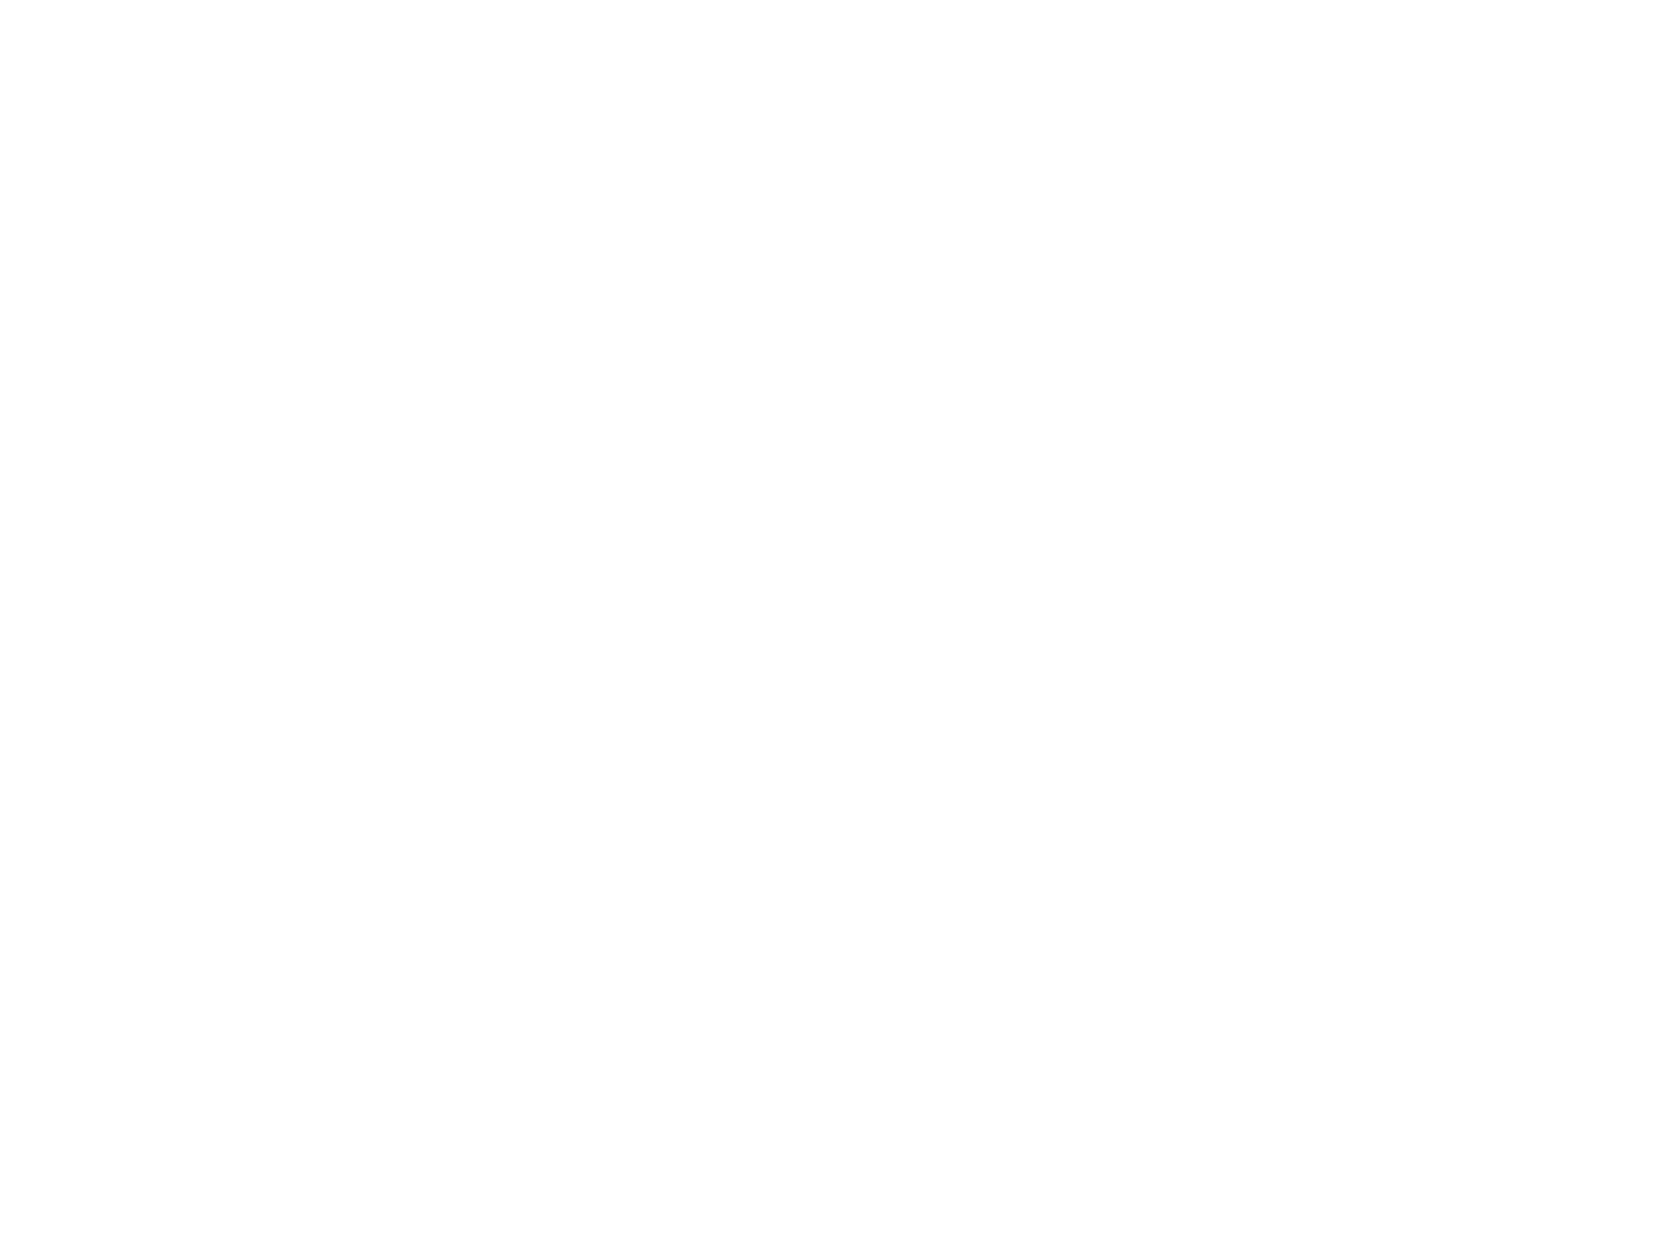

# The I2C bus
I2C stands for Inter-Integrated-Circuit.
A bus invented by Philips Semiconductor in 1982.
Slow, short distance.
Quite a number of sensors in the WeMos D1 sensor shield collection use the I2C bus:
SHT30 temperature and humidity sensor
DS1307 real time clock
The BMP180 barometric pressure and temperature sensor
The SSD1306 OLED (Organic Light Emitting Diode) display